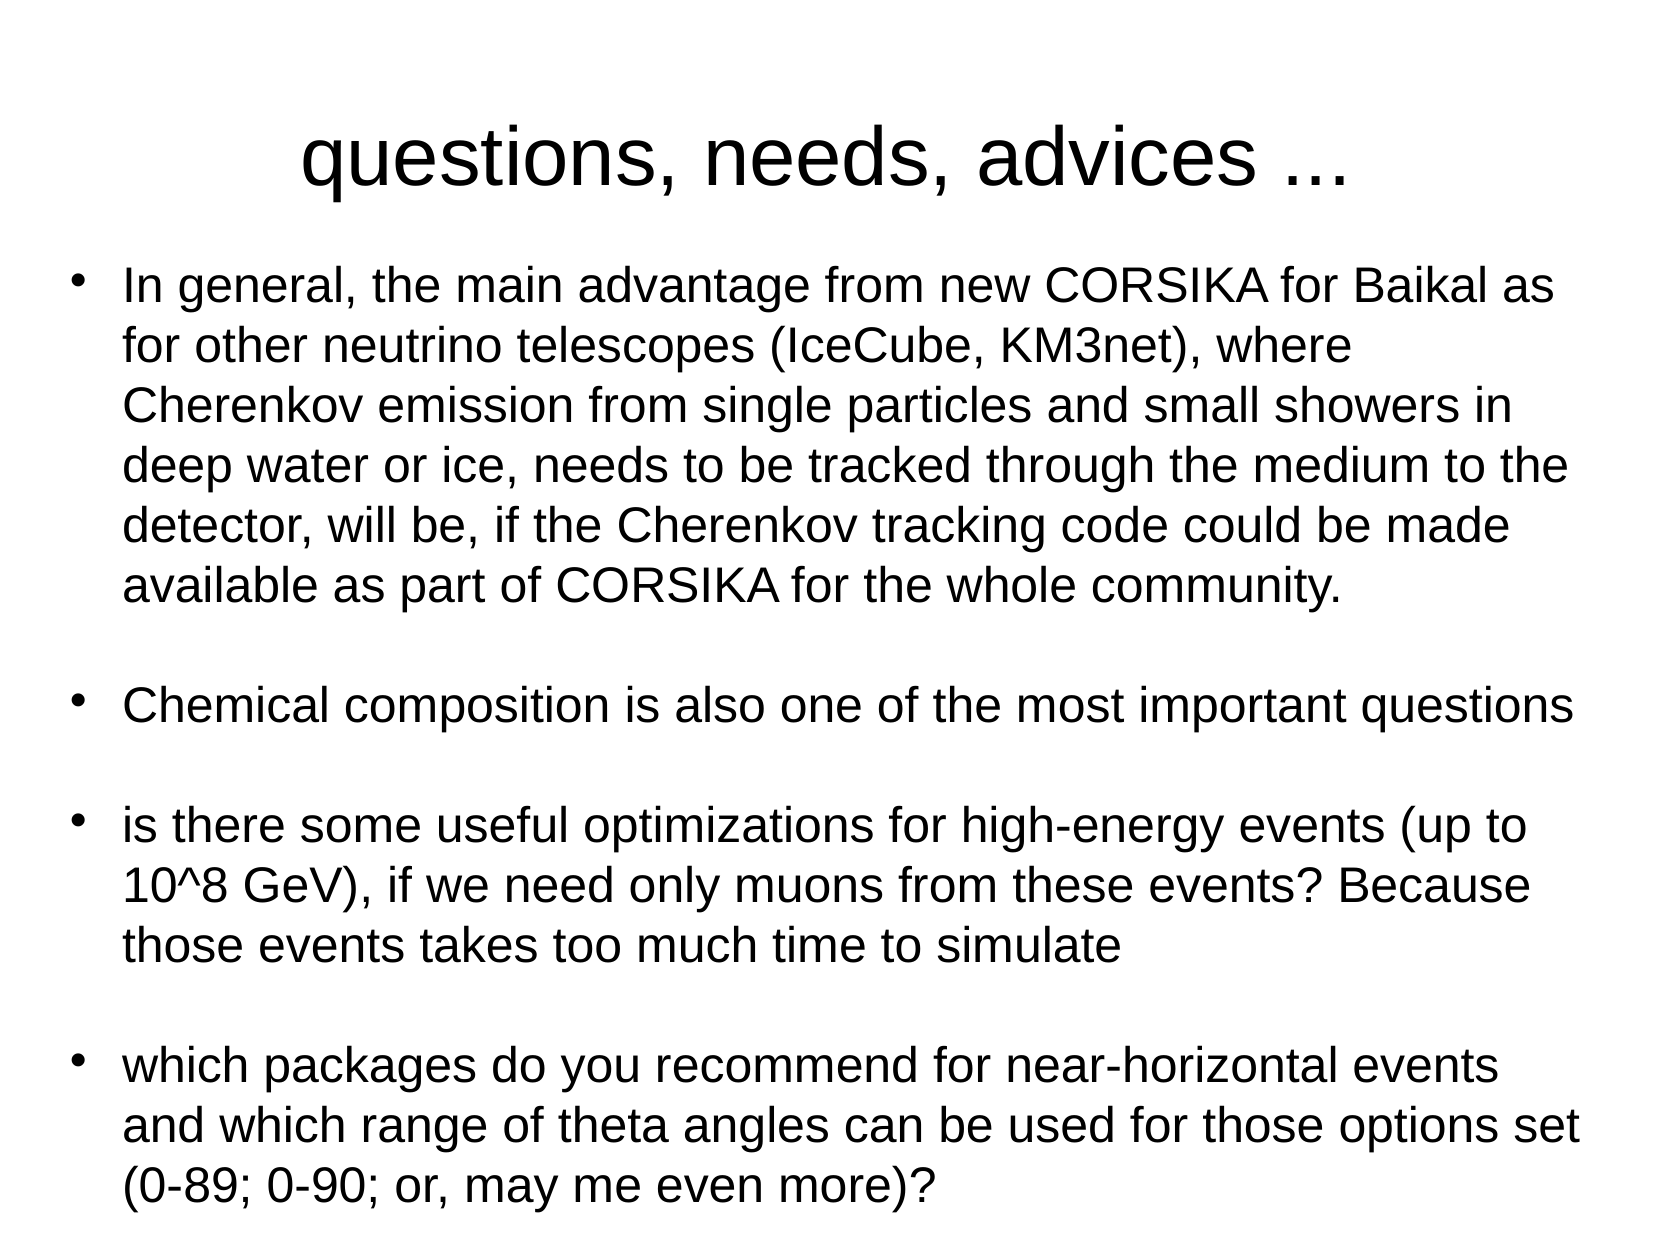

questions, needs, advices ...
In general, the main advantage from new CORSIKA for Baikal as for other neutrino telescopes (IceCube, KM3net), where Cherenkov emission from single particles and small showers in deep water or ice, needs to be tracked through the medium to the detector, will be, if the Cherenkov tracking code could be made available as part of CORSIKA for the whole community.
Chemical composition is also one of the most important questions
is there some useful optimizations for high-energy events (up to 10^8 GeV), if we need only muons from these events? Because those events takes too much time to simulate
which packages do you recommend for near-horizontal events and which range of theta angles can be used for those options set (0-89; 0-90; or, may me even more)?